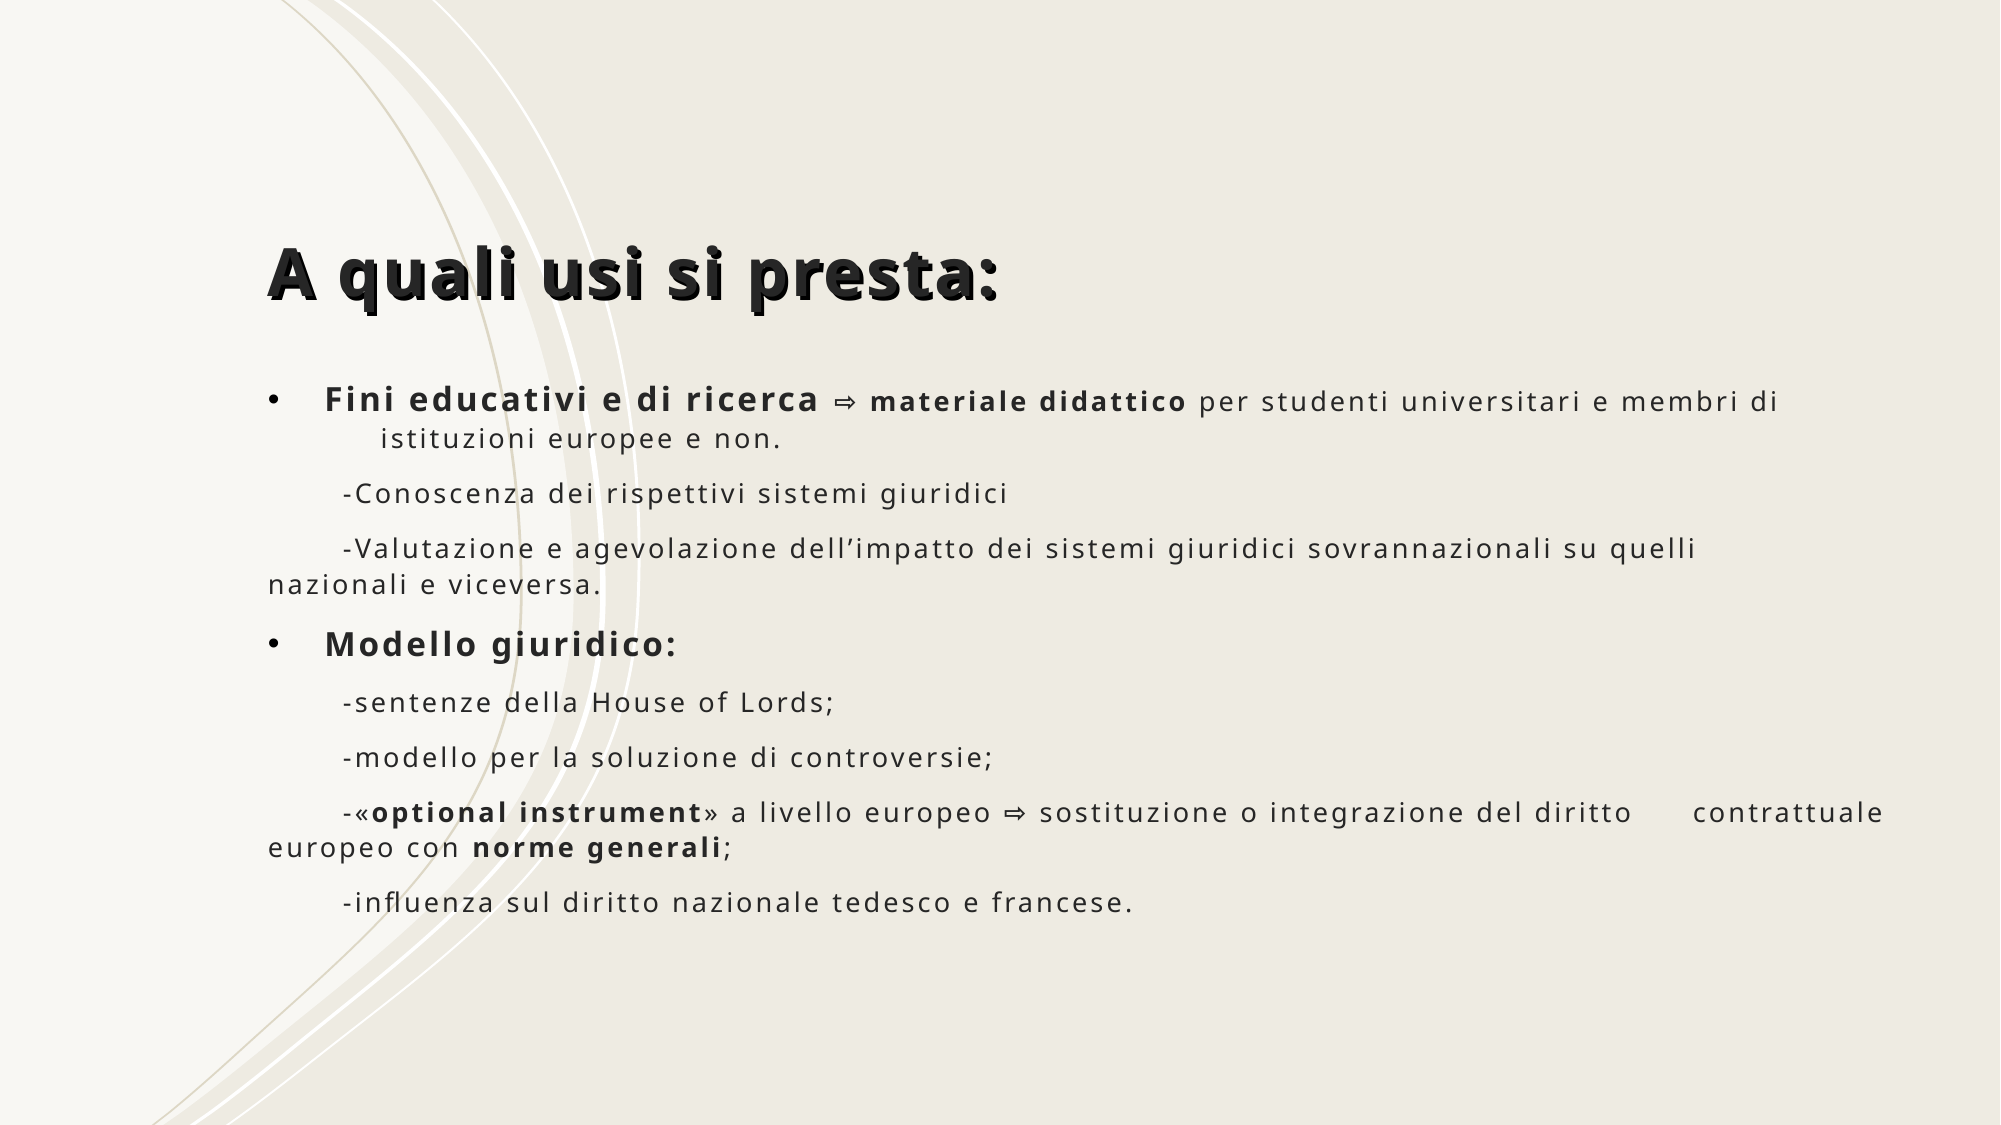

# A quali usi si presta:
Fini educativi e di ricerca ⇨ materiale didattico per studenti universitari e membri di istituzioni europee e non.
	-Conoscenza dei rispettivi sistemi giuridici
	-Valutazione e agevolazione dell’impatto dei sistemi giuridici sovrannazionali su quelli 	nazionali e viceversa.
Modello giuridico:
	-sentenze della House of Lords;
	-modello per la soluzione di controversie;
	-«optional instrument» a livello europeo ⇨ sostituzione o integrazione del diritto 	contrattuale europeo con norme generali;
	-influenza sul diritto nazionale tedesco e francese.